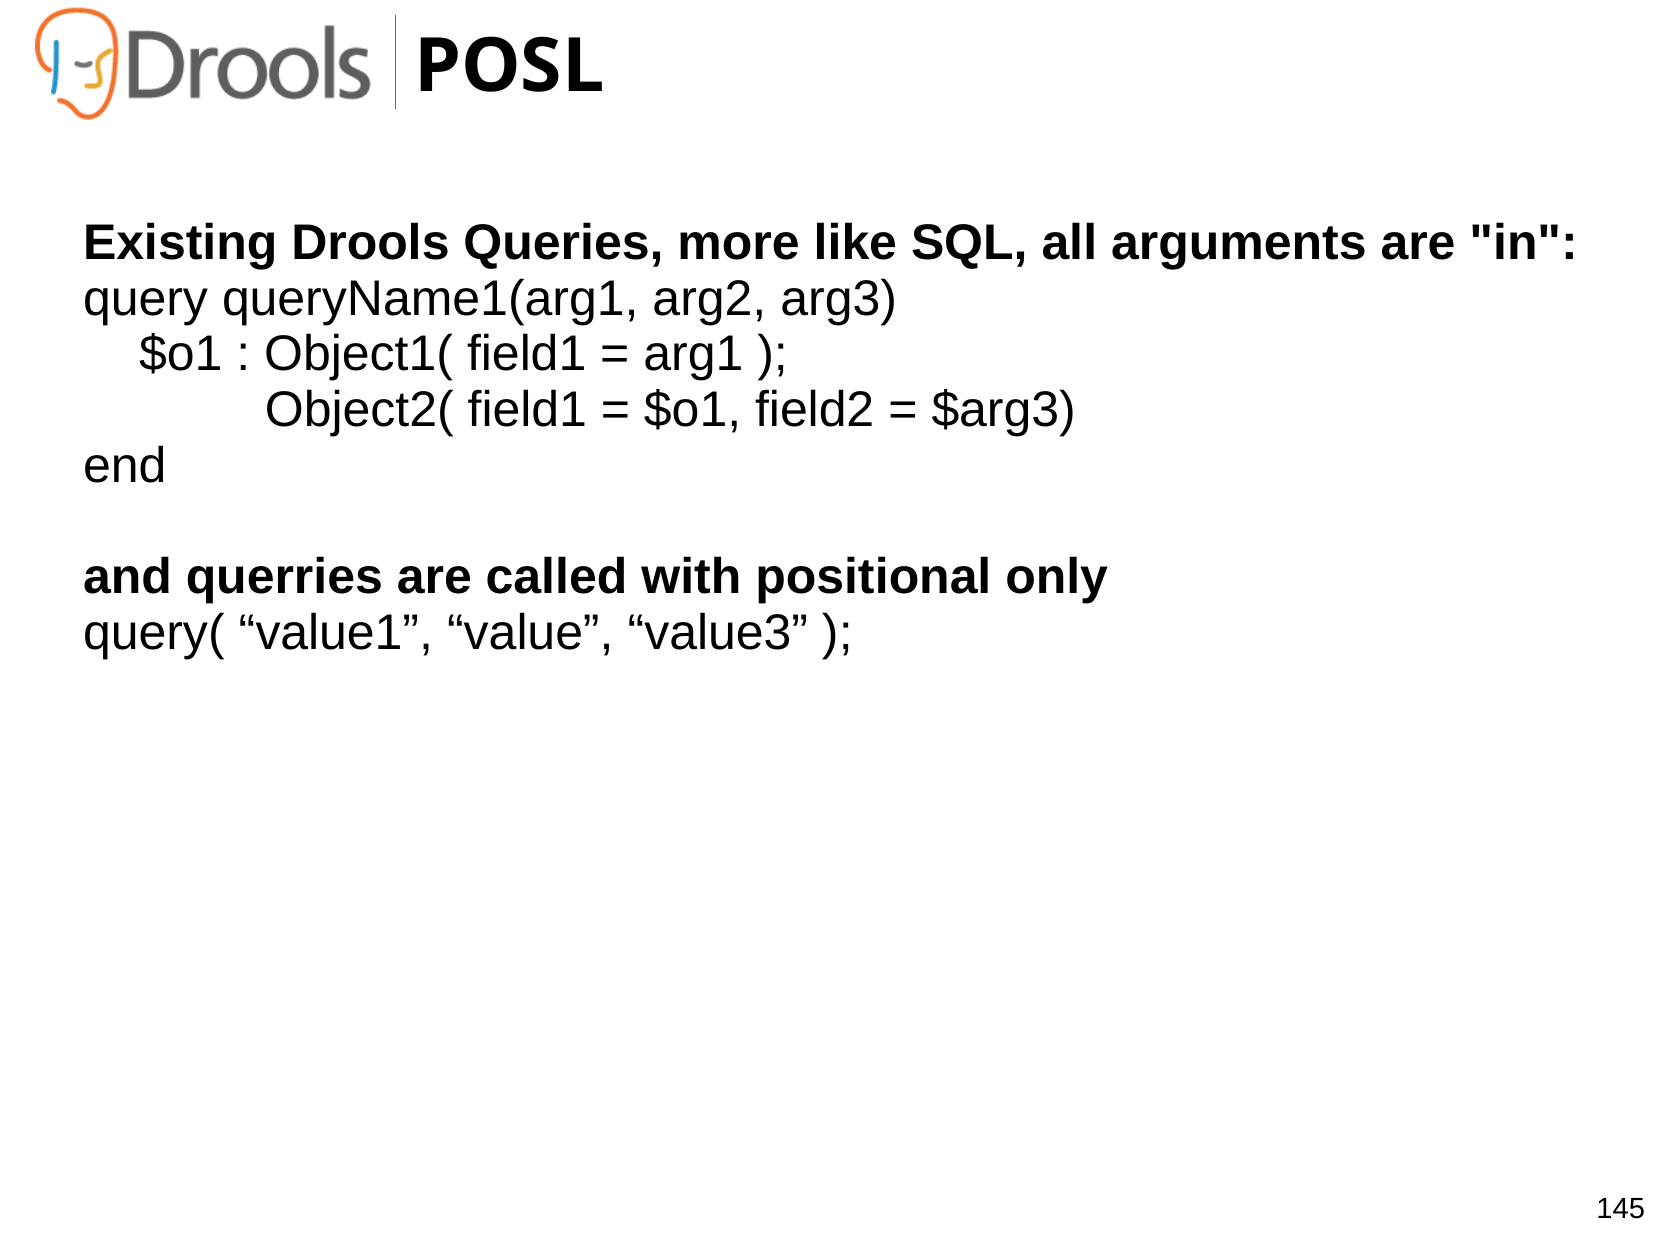

# POSL
Existing Drools Queries, more like SQL, all arguments are "in":
query queryName1(arg1, arg2, arg3)
 $o1 : Object1( field1 = arg1 );
 Object2( field1 = $o1, field2 = $arg3)
end
and querries are called with positional only
query( “value1”, “value”, “value3” );